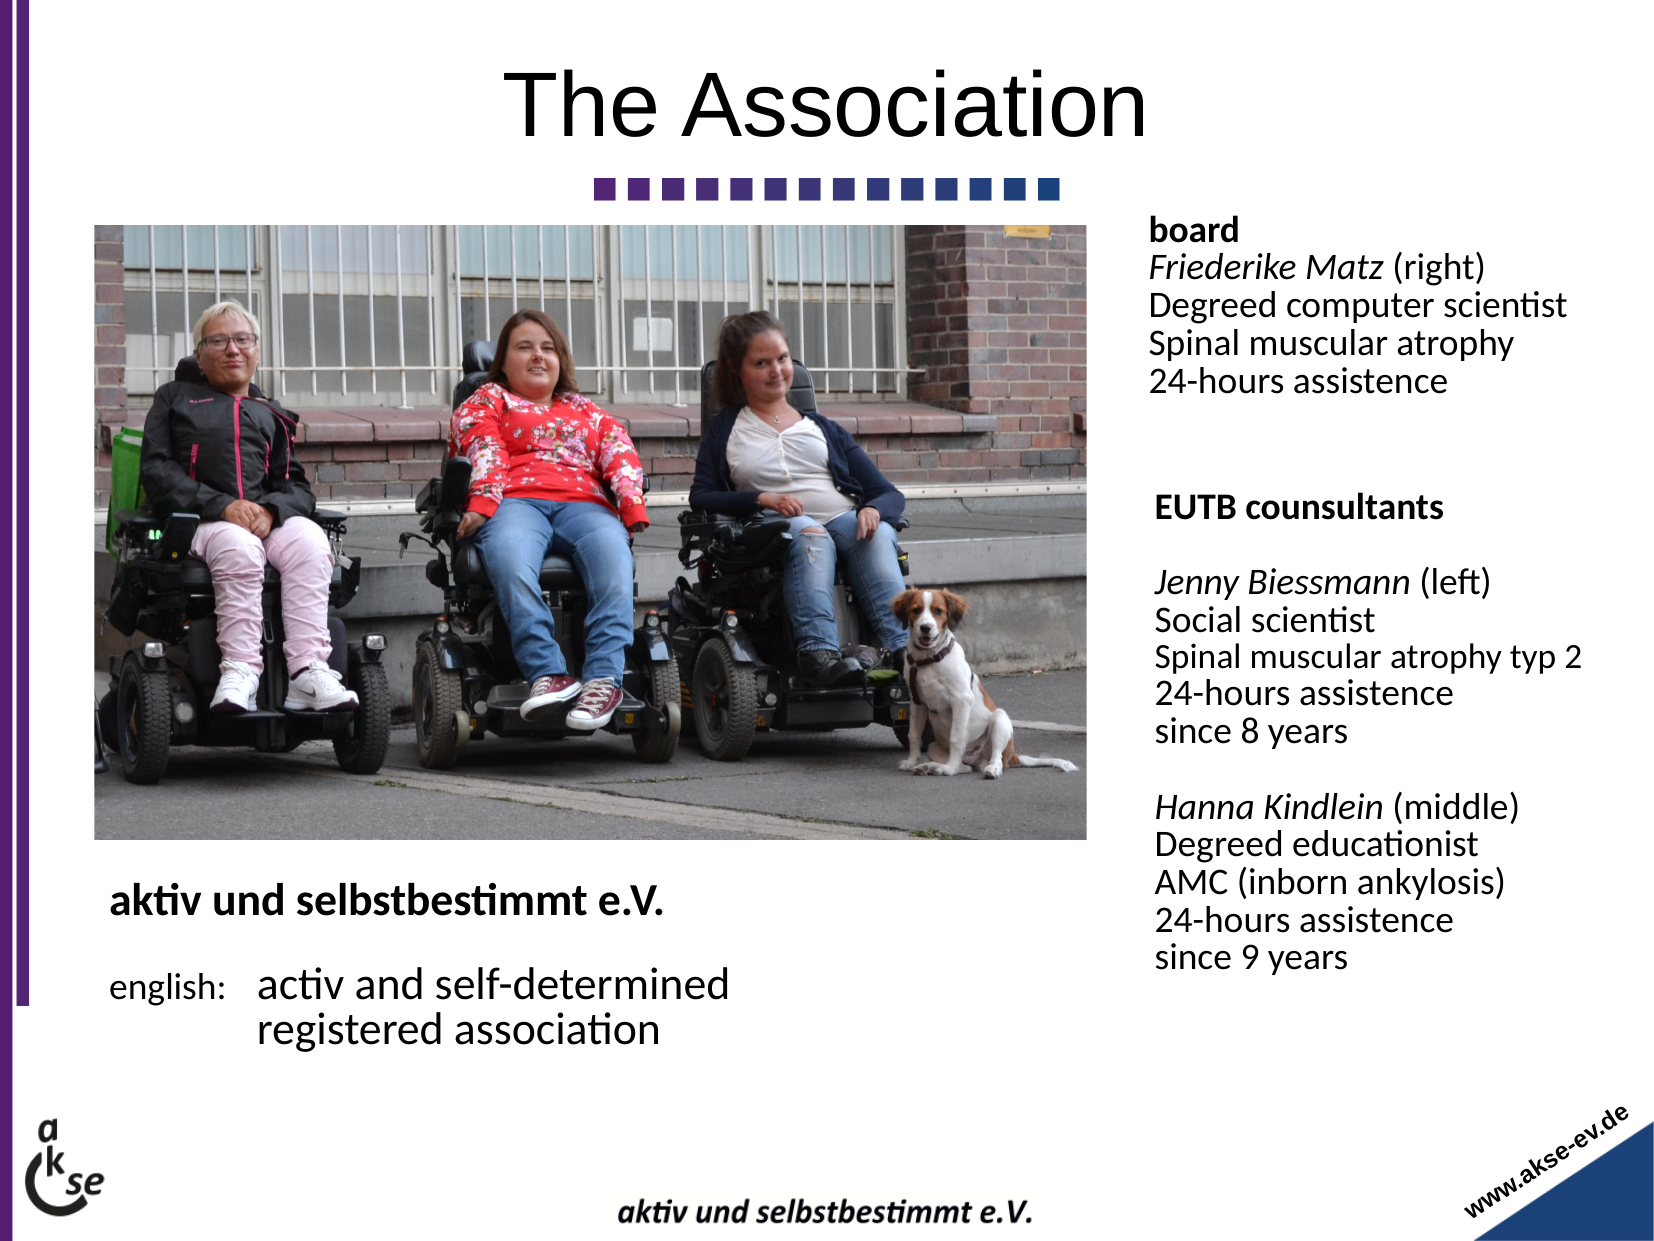

# The Association
board
Friederike Matz (right)
Degreed computer scientist
Spinal muscular atrophy
24-hours assistence
EUTB counsultants
Jenny Biessmann (left)
Social scientist
Spinal muscular atrophy typ 2
24-hours assistence
since 8 years
Hanna Kindlein (middle)
Degreed educationist
AMC (inborn ankylosis)
24-hours assistence
since 9 years
aktiv und selbstbestimmt e.V.
english: 	activ and self-determined
		registered association